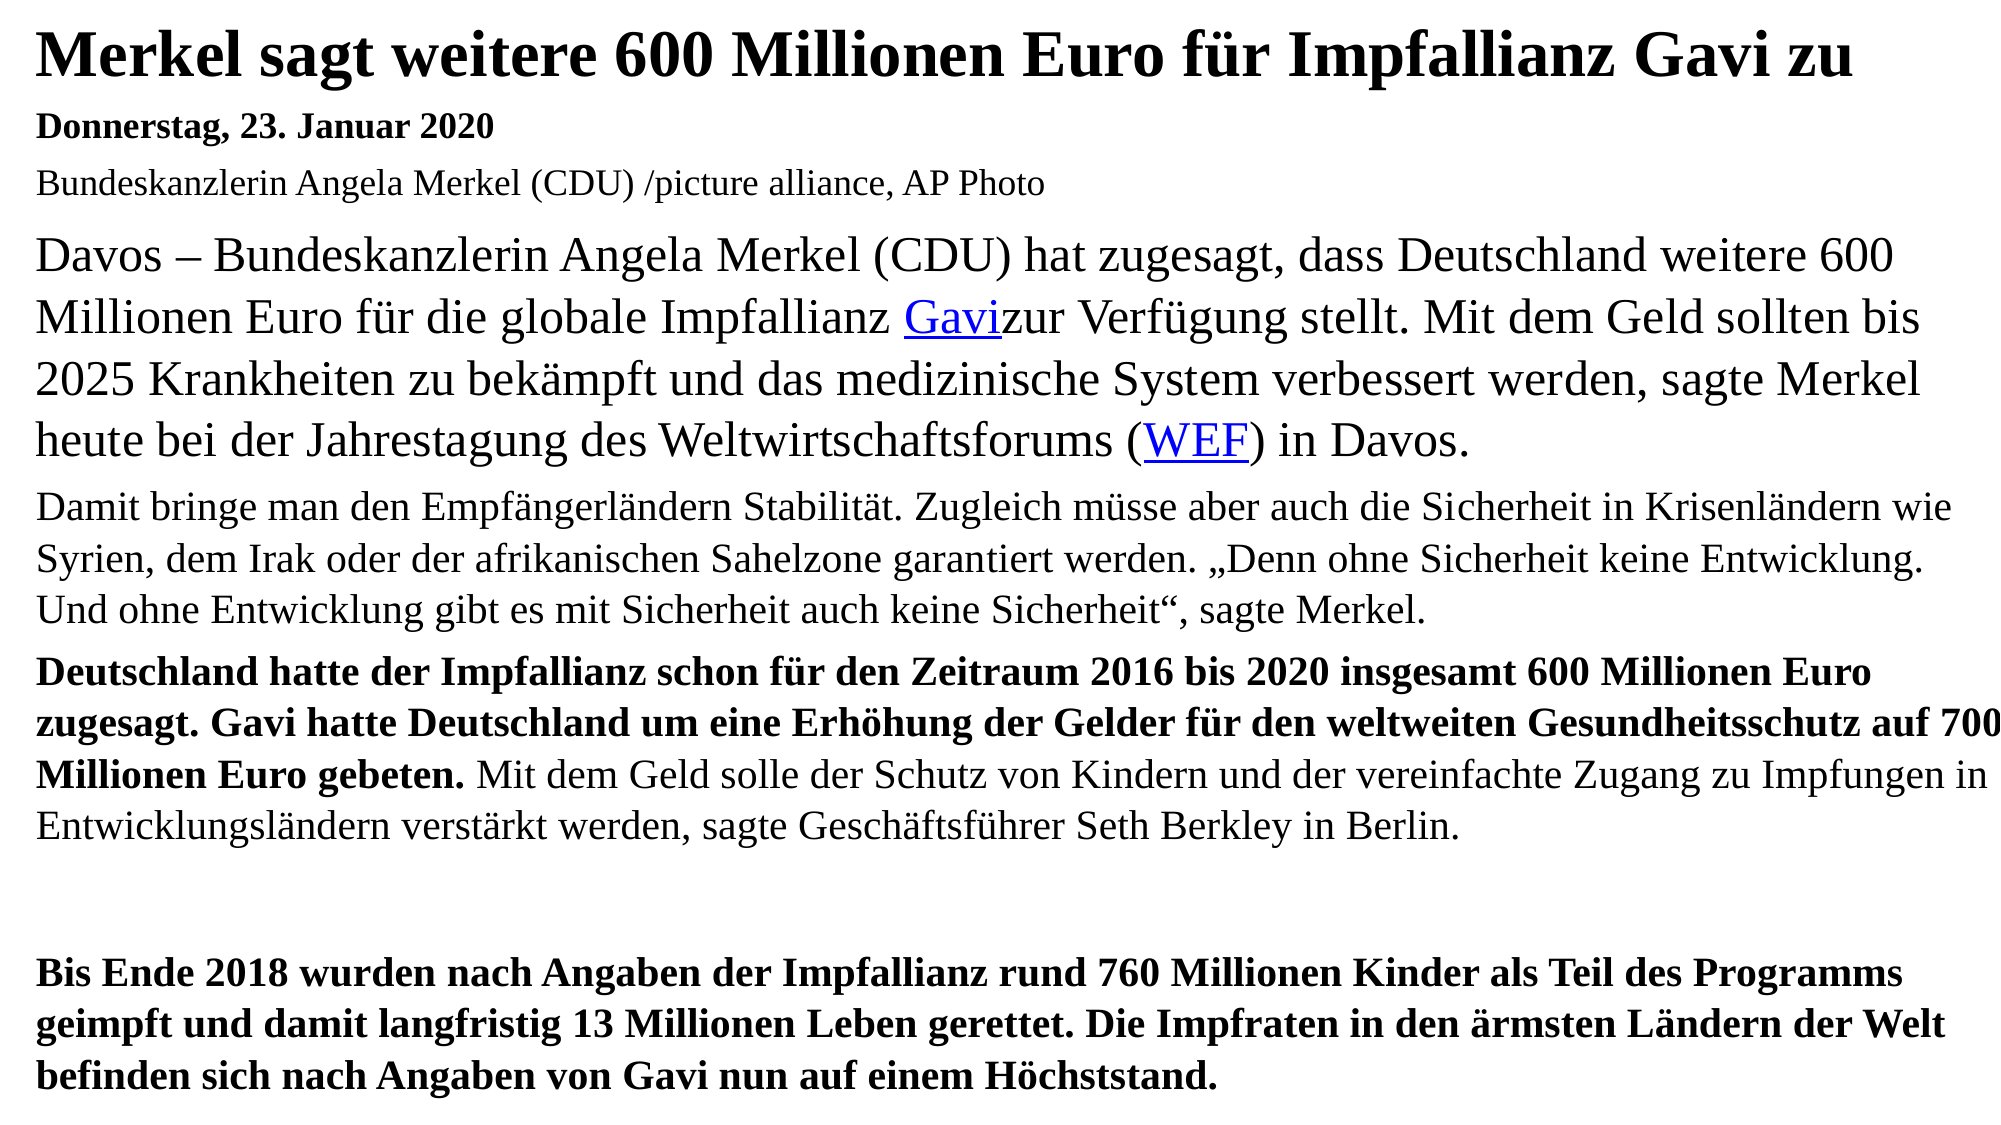

Merkel sagt weitere 600 Millionen Euro für Impfallianz Gavi zu
Donnerstag, 23. Januar 2020
Bundeskanzlerin Angela Merkel (CDU) /picture alliance, AP Photo
Davos – Bundeskanzlerin Angela Merkel (CDU) hat zugesagt, dass Deutschland weitere 600 Millionen Euro für die globale Impfallianz Gavizur Verfügung stellt. Mit dem Geld sollten bis 2025 Krankheiten zu bekämpft und das medizinische System verbessert wer­den, sagte Merkel heute bei der Jahrestagung des Weltwirtschaftsforums (WEF) in Davos.
Damit bringe man den Empfängerländern Stabilität. Zugleich müsse aber auch die Si­cher­­heit in Krisenländern wie Syrien, dem Irak oder der afrikanischen Sahelzone garan­tiert werden. „Denn ohne Sicherheit keine Entwicklung. Und ohne Entwicklung gibt es mit Sicherheit auch keine Sicherheit“, sagte Merkel.
Deutschland hatte der Impfallianz schon für den Zeitraum 2016 bis 2020 insgesamt 600 Millionen Euro zugesagt. Gavi hatte Deutschland um eine Erhöhung der Gelder für den weltweiten Gesundheitsschutz auf 700 Millionen Euro gebeten. Mit dem Geld solle der Schutz von Kindern und der vereinfachte Zugang zu Impfungen in Entwicklungsländern verstärkt werden, sagte Geschäftsführer Seth Berkley in Berlin.
Bis Ende 2018 wurden nach Angaben der Impfallianz rund 760 Millionen Kinder als Teil des Programms geimpft und damit langfristig 13 Millionen Leben gerettet. Die Impfraten in den ärmsten Ländern der Welt befinden sich nach Angaben von Gavi nun auf einem Höchststand.